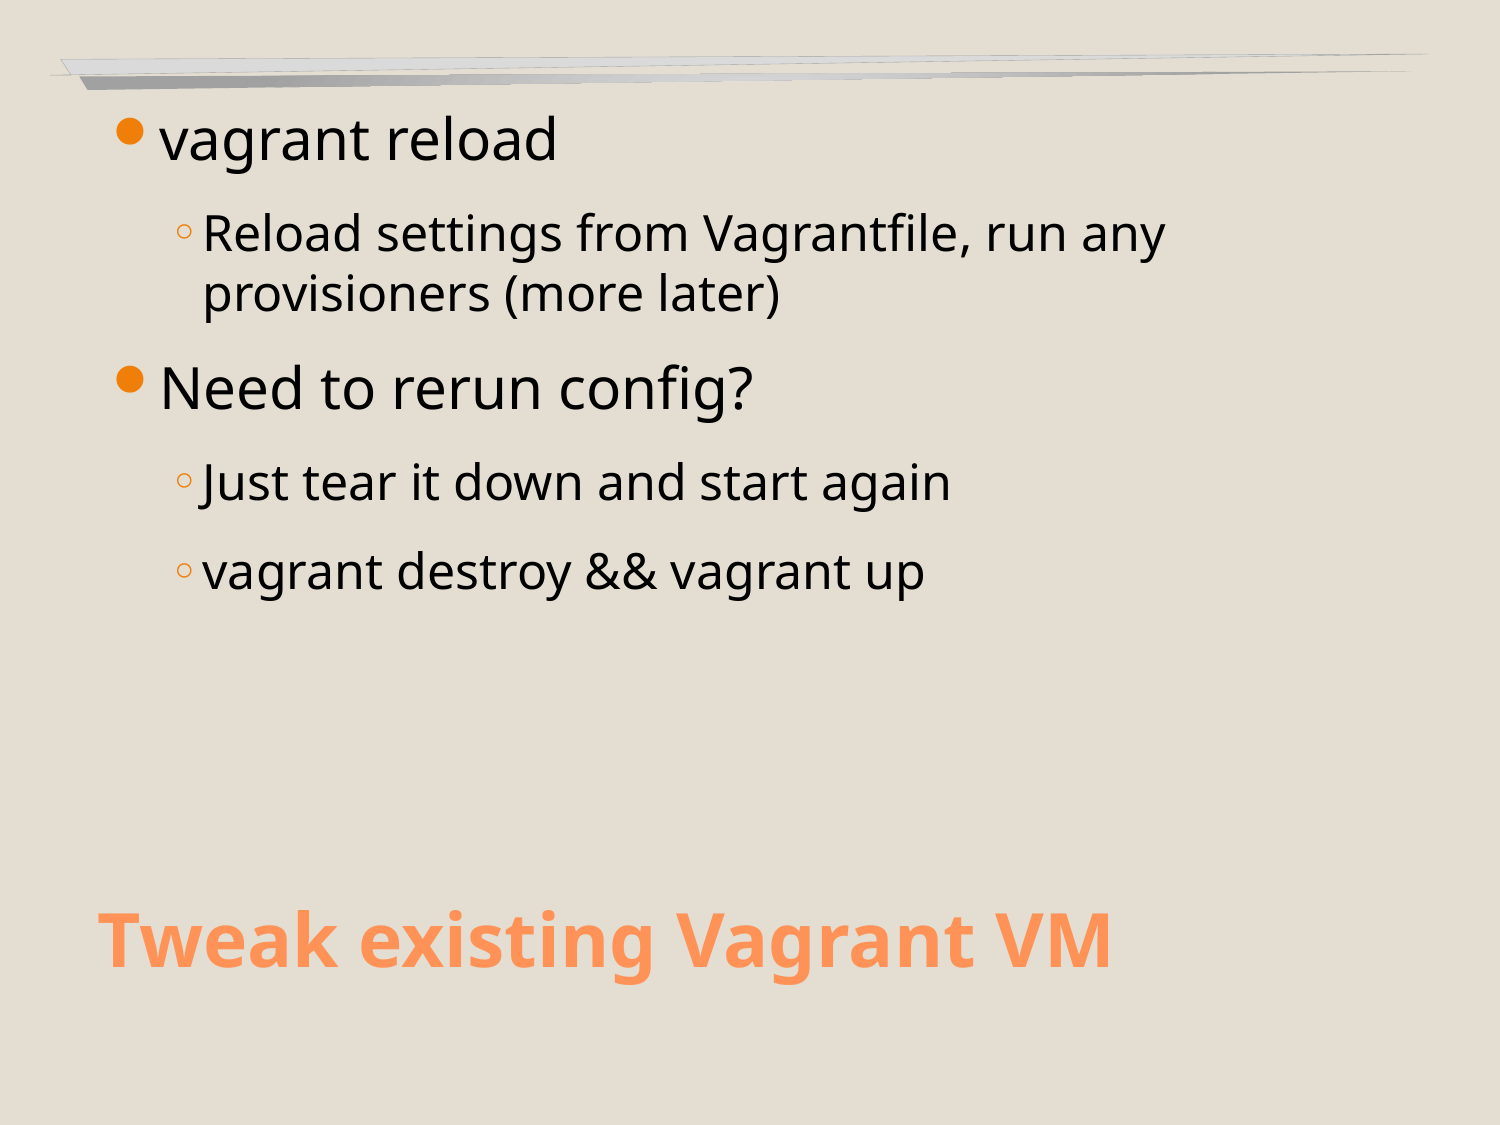

vagrant reload
Reload settings from Vagrantfile, run any provisioners (more later)
Need to rerun config?
Just tear it down and start again
vagrant destroy && vagrant up
# Tweak existing Vagrant VM